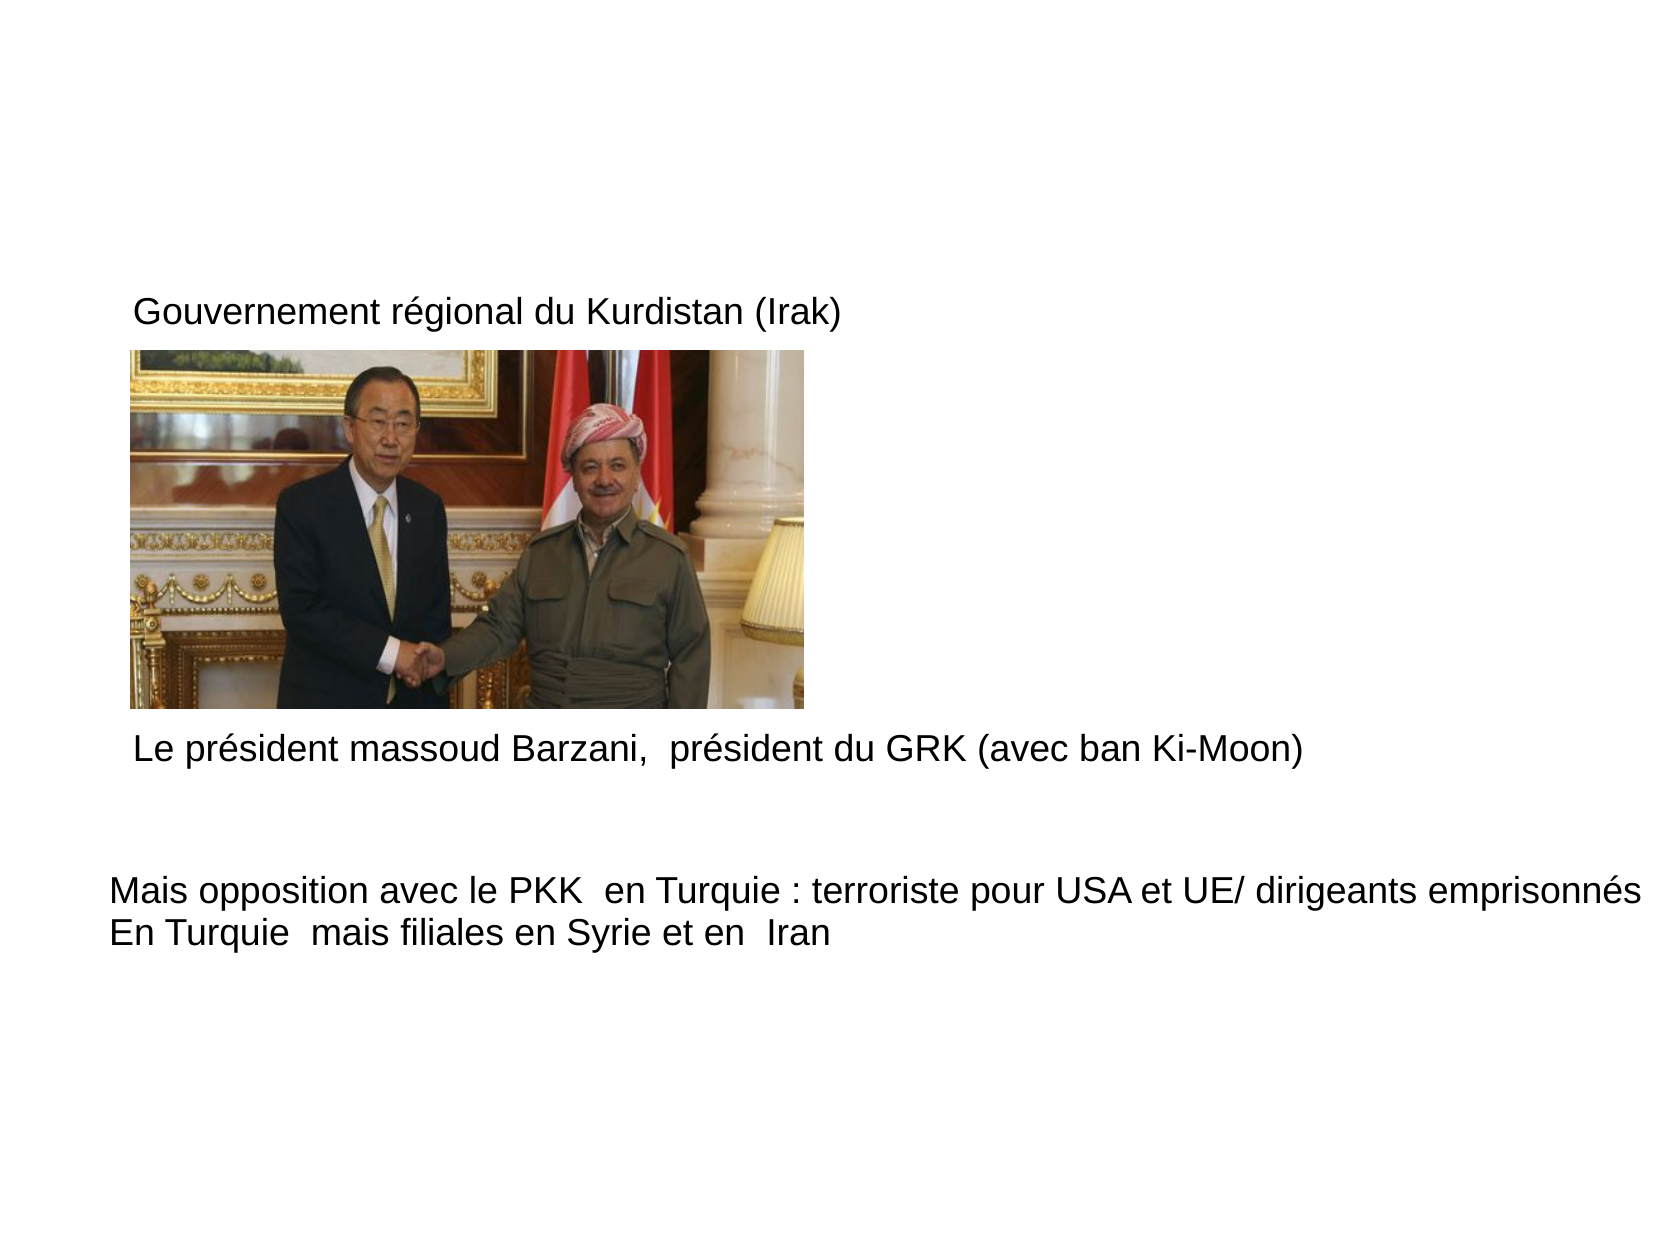

Gouvernement régional du Kurdistan (Irak)
Le président massoud Barzani, président du GRK (avec ban Ki-Moon)
Mais opposition avec le PKK en Turquie : terroriste pour USA et UE/ dirigeants emprisonnés
En Turquie mais filiales en Syrie et en Iran